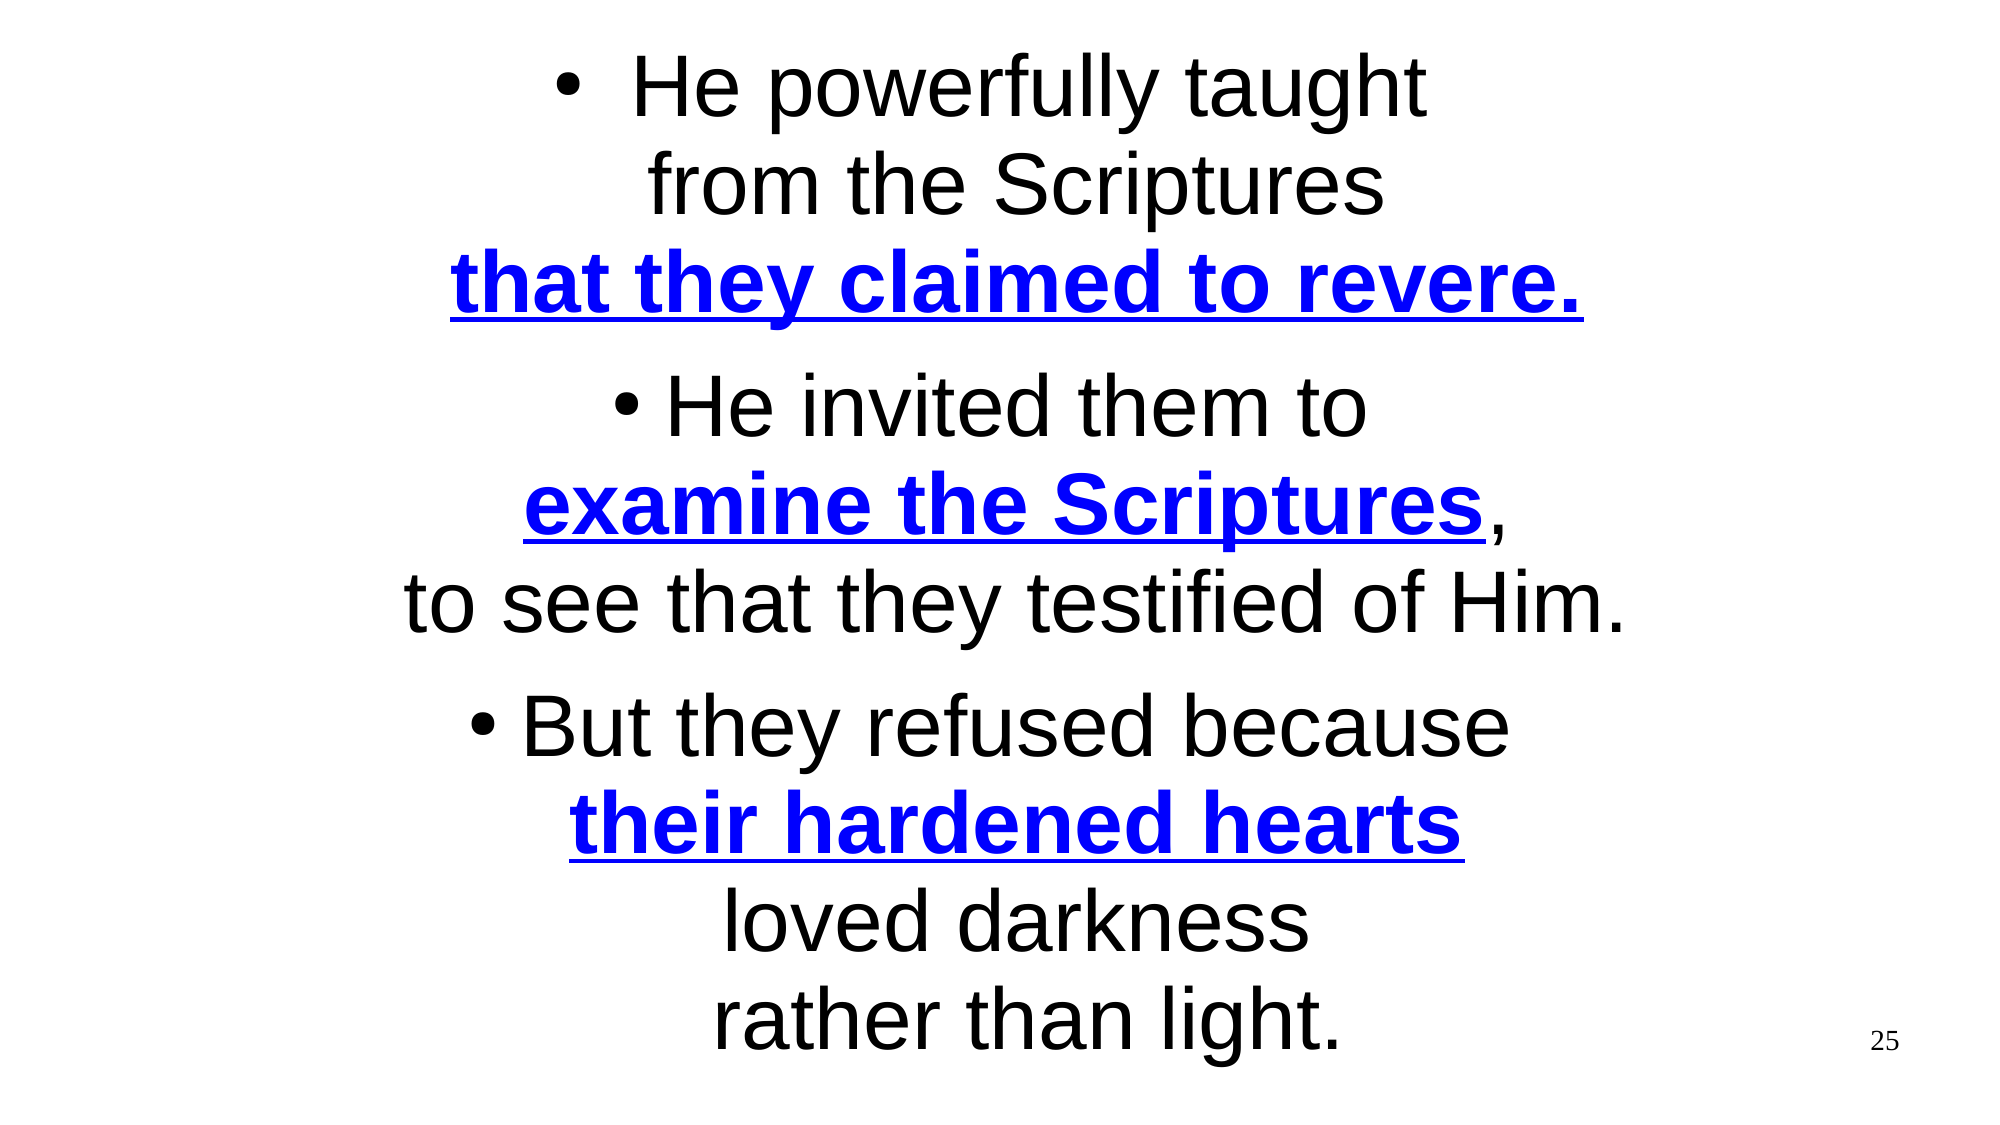

# He powerfully taught from the Scriptures that they claimed to revere.
He invited them to
examine the Scriptures,
to see that they testified of Him.
But they refused because
their hardened hearts
loved darkness
rather than light.
25